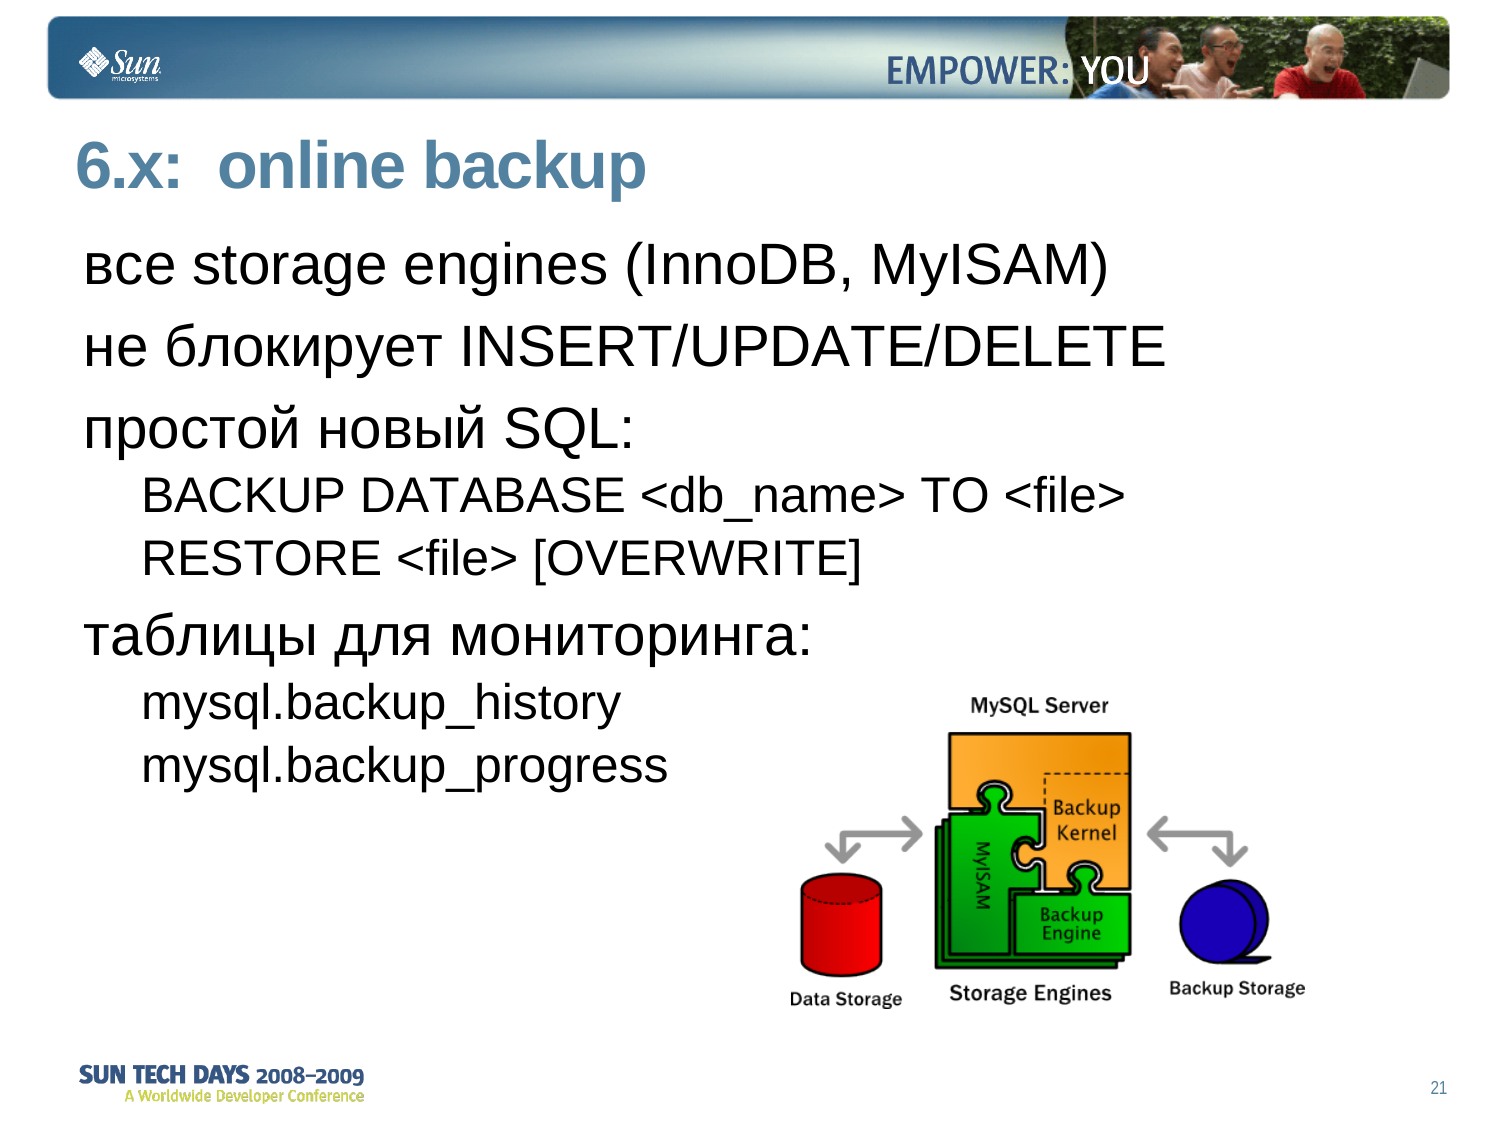

# 6.x: online backup
все storage engines (InnoDB, MyISAM)
не блокирует INSERT/UPDATE/DELETE
простой новый SQL:
BACKUP DATABASE <db_name> TO <file>
RESTORE <file> [OVERWRITE]
таблицы для мониторинга:
mysql.backup_history
mysql.backup_progress